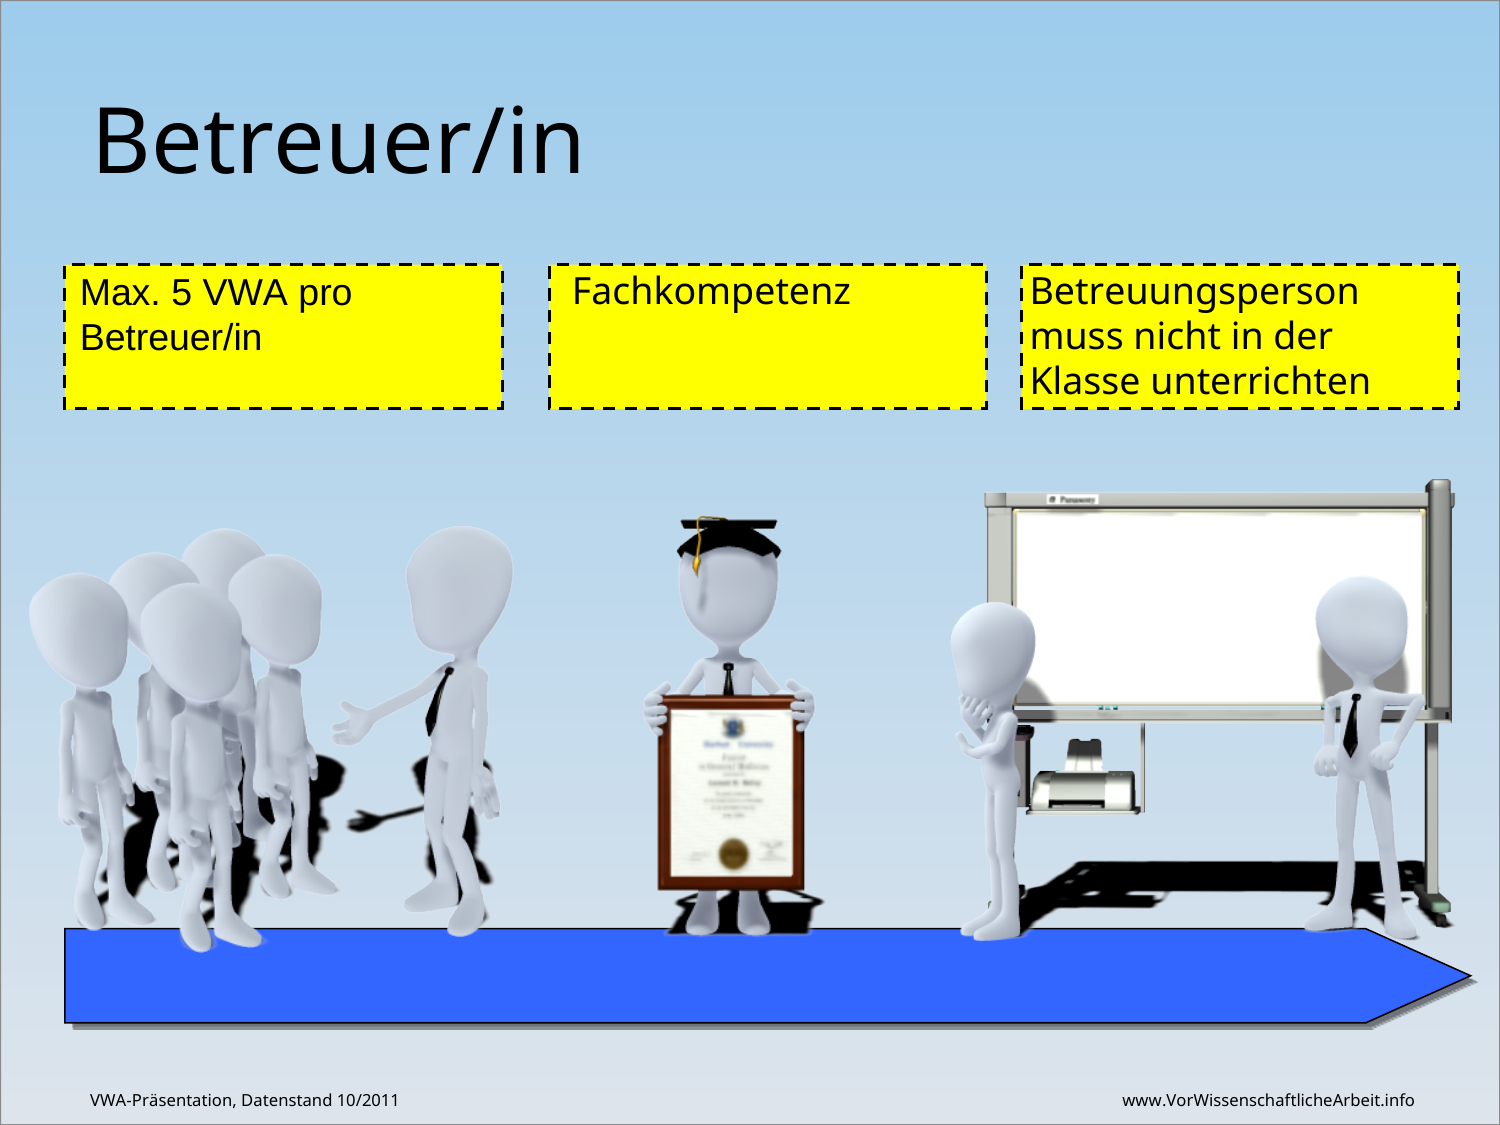

# Betreuer/in
Fachkompetenz
Betreuungsperson
muss nicht in der
Klasse unterrichten
Max. 5 VWA pro
Betreuer/in